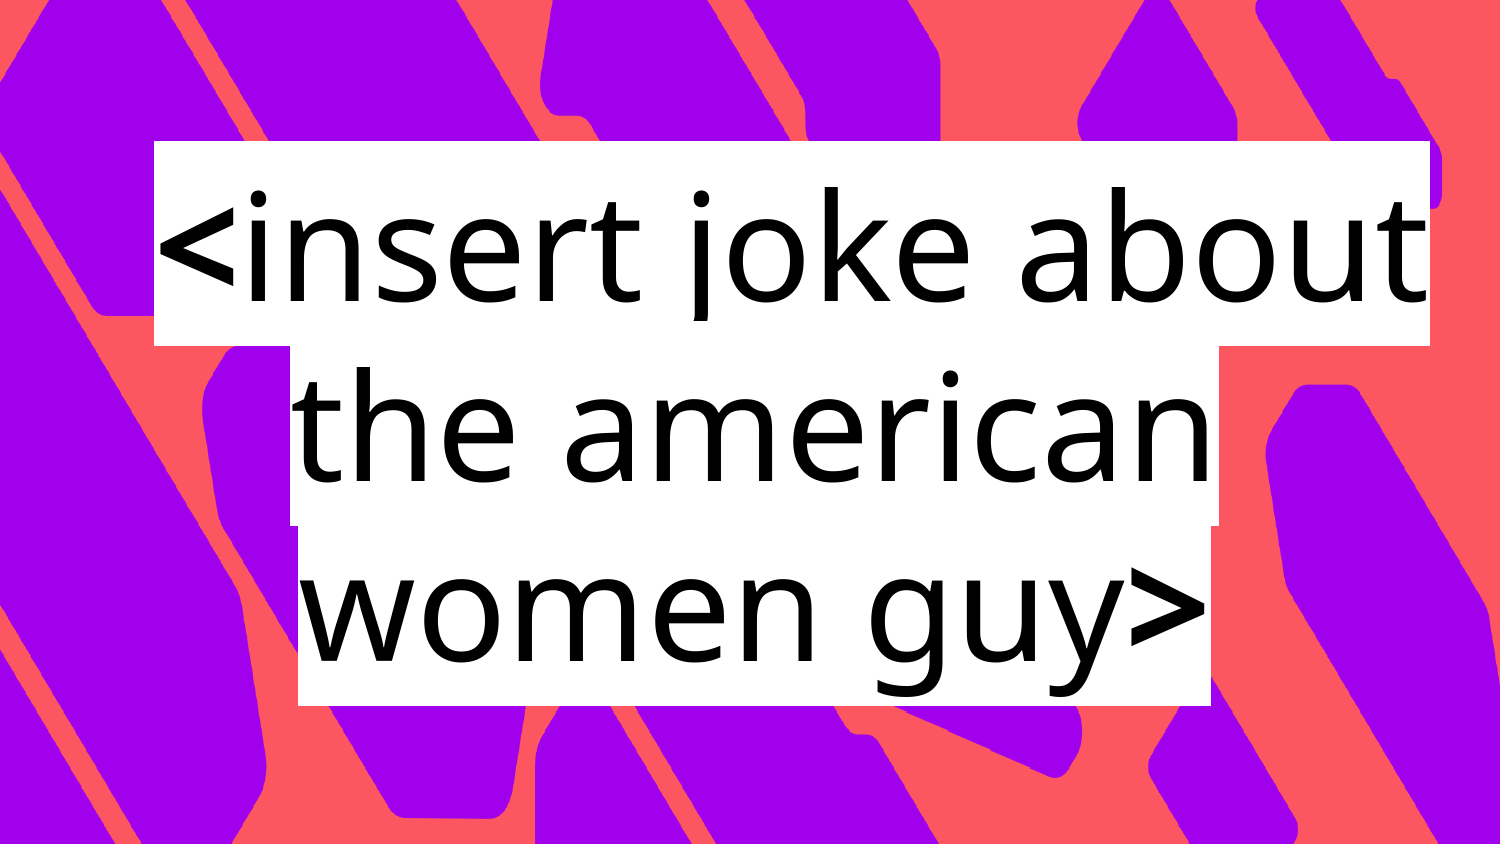

<insert joke about the american women guy>